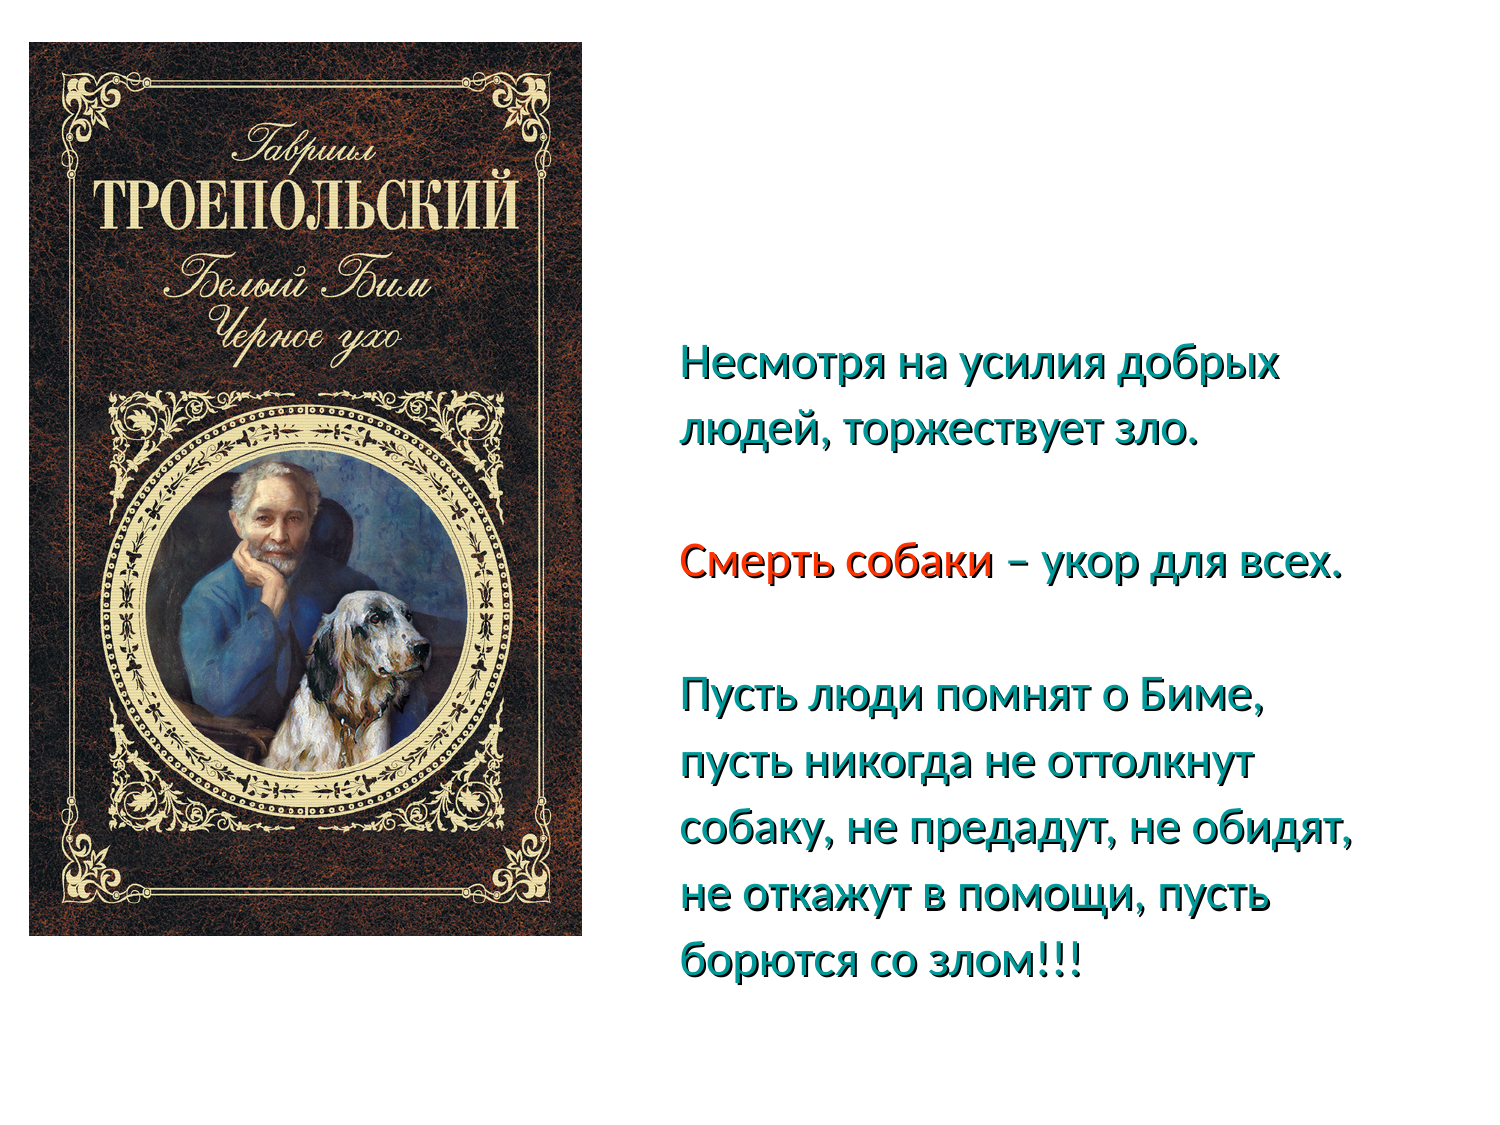

# Несмотря на усилия добрых
людей, торжествует зло.
Смерть собаки – укор для всех.
Пусть люди помнят о Биме,
пусть никогда не оттолкнут
собаку, не предадут, не обидят,
не откажут в помощи, пусть
борются со злом!!!